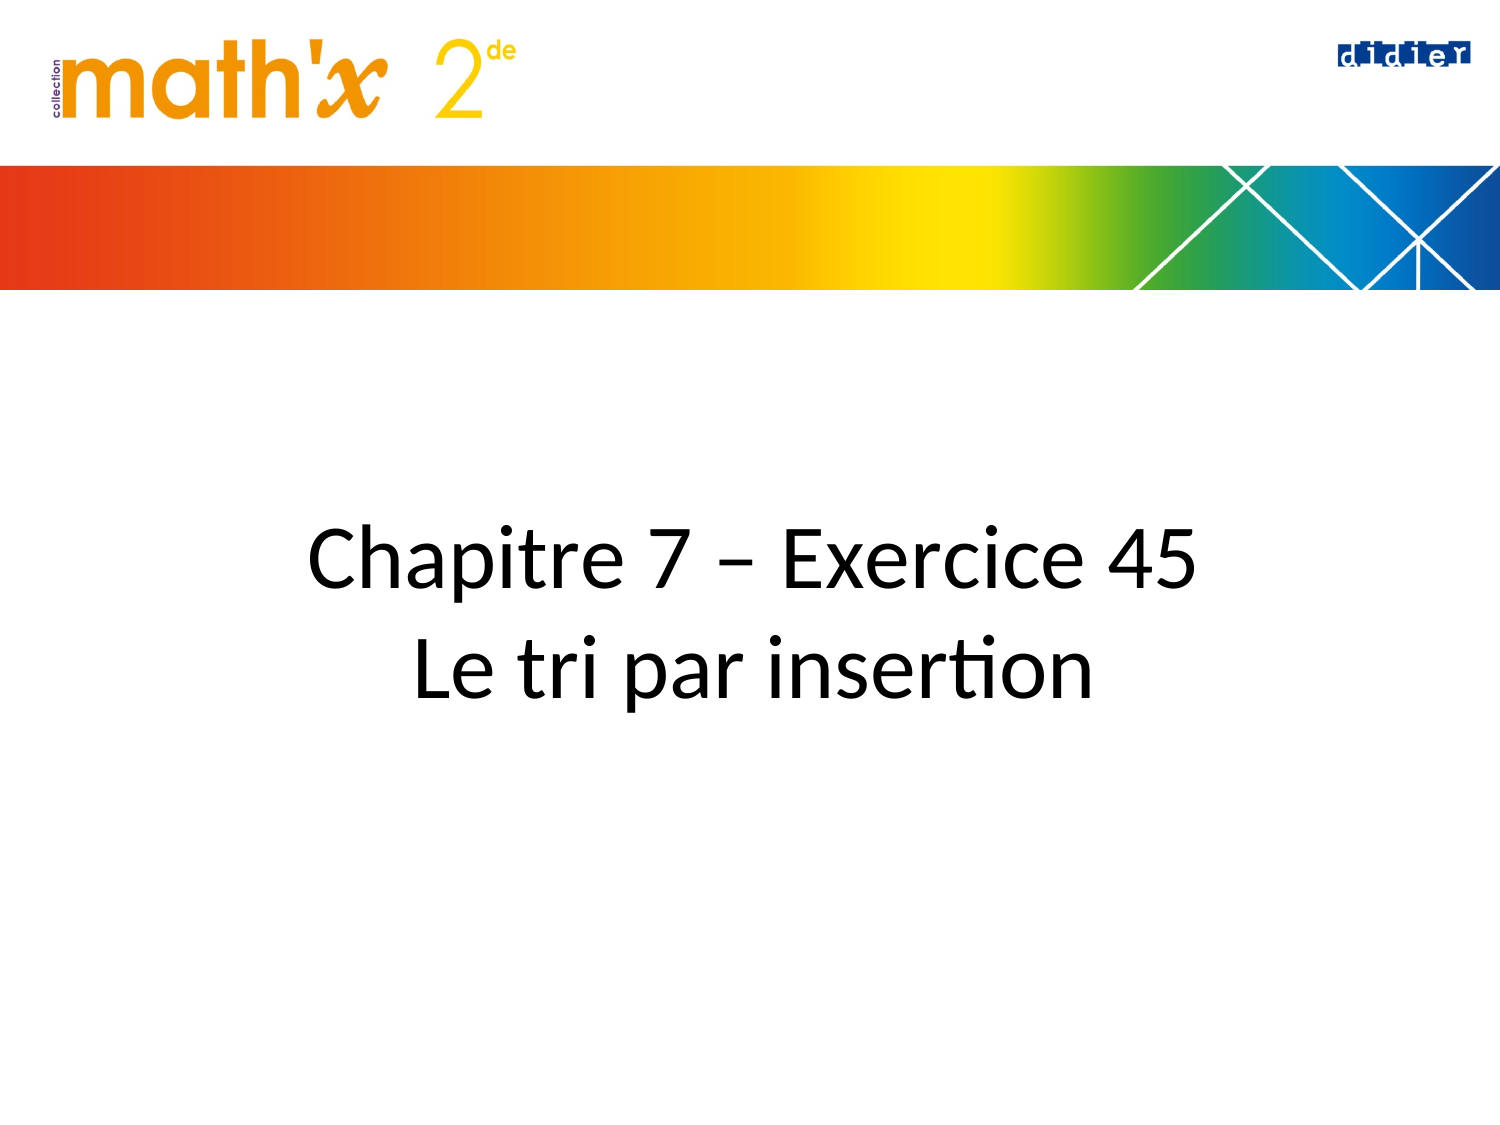

# Chapitre 7 – Exercice 45 Le tri par insertion